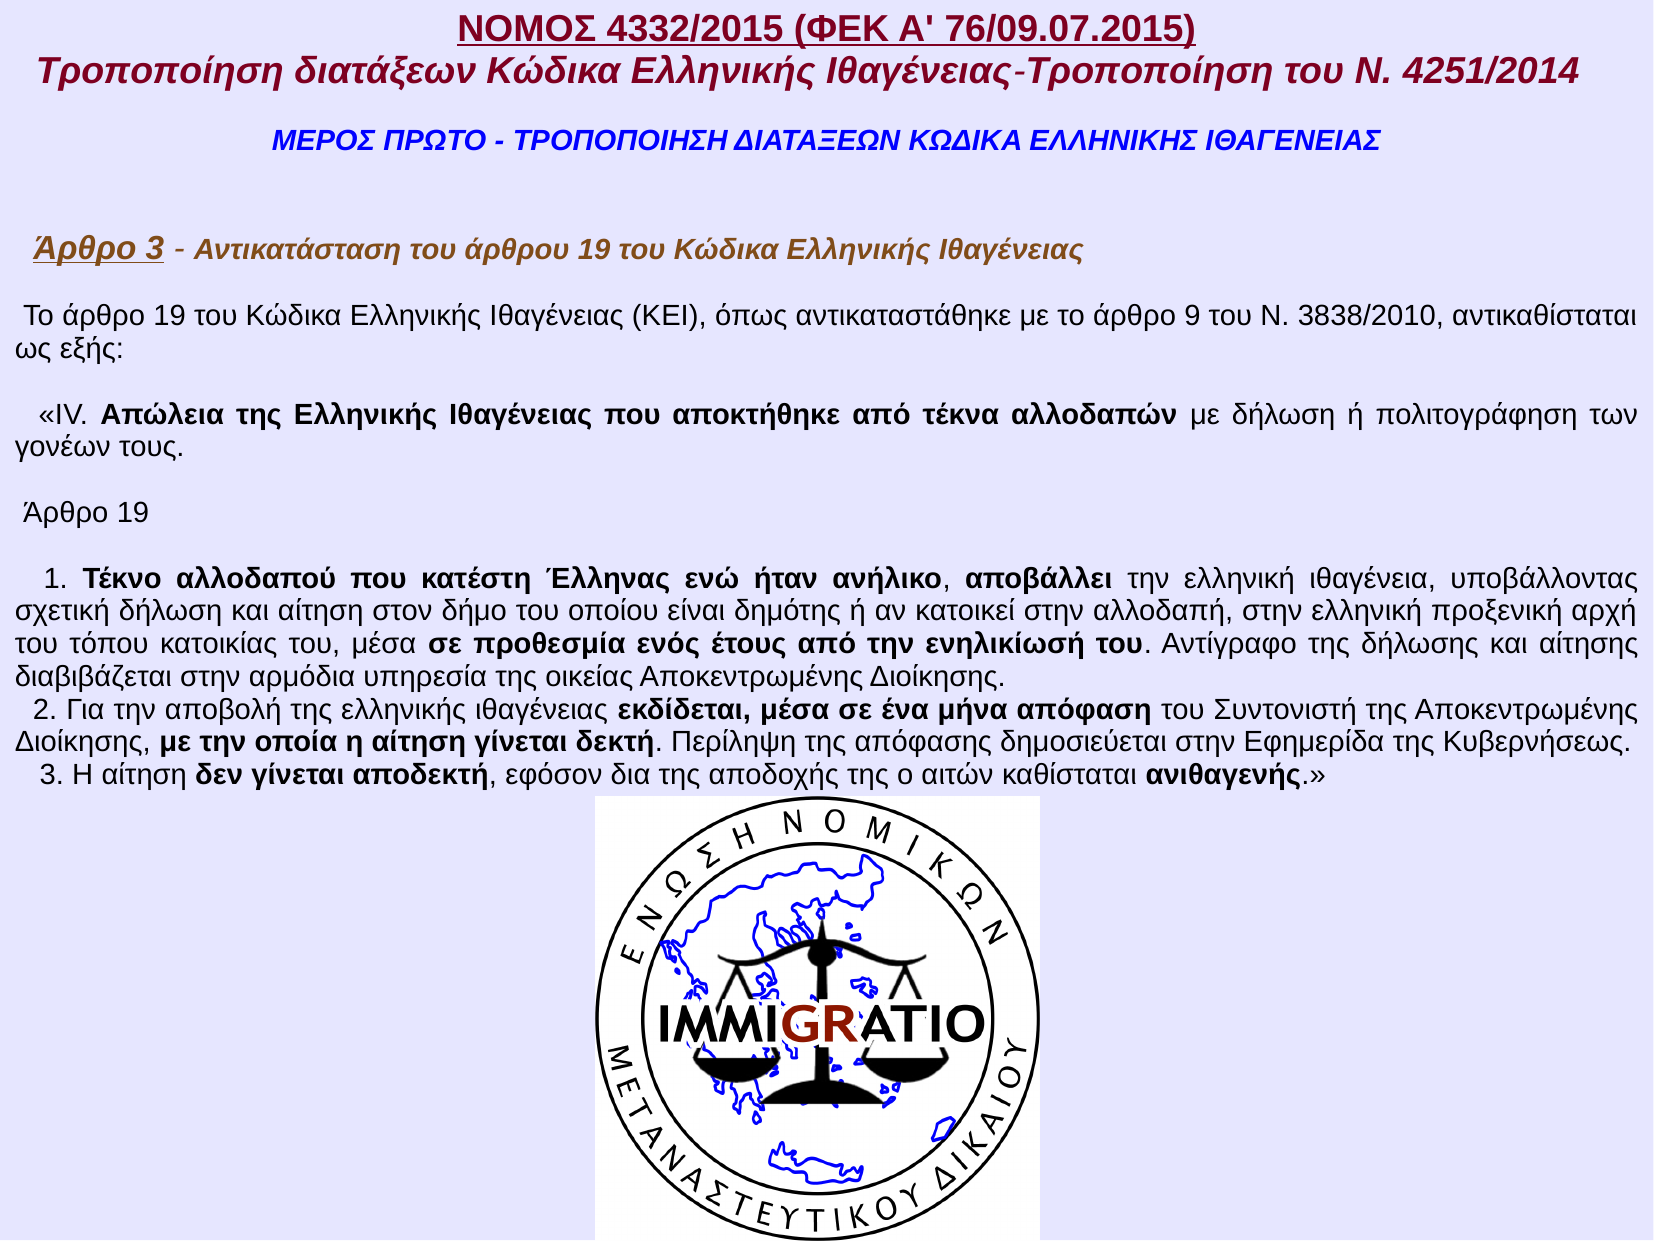

Άρθρο 3 - Αντικατάσταση του άρθρου 19 του Κώδικα Ελληνικής Ιθαγένειας
 Το άρθρο 19 του Κώδικα Ελληνικής Ιθαγένειας (ΚΕΙ), όπως αντικαταστάθηκε με το άρθρο 9 του Ν. 3838/2010, αντικαθίσταται ως εξής:
 «IV. Απώλεια της Ελληνικής Ιθαγένειας που αποκτήθηκε από τέκνα αλλοδαπών με δήλωση ή πολιτογράφηση των γονέων τους.
 Άρθρο 19
 1. Τέκνο αλλοδαπού που κατέστη Έλληνας ενώ ήταν ανήλικο, αποβάλλει την ελληνική ιθαγένεια, υποβάλλοντας σχετική δήλωση και αίτηση στον δήμο του οποίου είναι δημότης ή αν κατοικεί στην αλλοδαπή, στην ελληνική προξενική αρχή του τόπου κατοικίας του, μέσα σε προθεσμία ενός έτους από την ενηλικίωσή του. Αντίγραφο της δήλωσης και αίτησης διαβιβάζεται στην αρμόδια υπηρεσία της οικείας Αποκεντρωμένης Διοίκησης.
 2. Για την αποβολή της ελληνικής ιθαγένειας εκδίδεται, μέσα σε ένα μήνα απόφαση του Συντονιστή της Αποκεντρωμένης Διοίκησης, με την οποία η αίτηση γίνεται δεκτή. Περίληψη της απόφασης δημοσιεύεται στην Εφημερίδα της Κυβερνήσεως.
 3. Η αίτηση δεν γίνεται αποδεκτή, εφόσον δια της αποδοχής της ο αιτών καθίσταται ανιθαγενής.»
NOMOΣ 4332/2015 (ΦΕΚ Α' 76/09.07.2015)
 Τροποποίηση διατάξεων Κώδικα Ελληνικής Ιθαγένειας-Τροποποίηση του Ν. 4251/2014
ΜΕΡΟΣ ΠΡΩΤΟ - ΤΡΟΠΟΠΟΙΗΣΗ ΔΙΑΤΑΞΕΩΝ ΚΩΔΙΚΑ ΕΛΛΗΝΙΚΗΣ ΙΘΑΓΕΝΕΙΑΣ